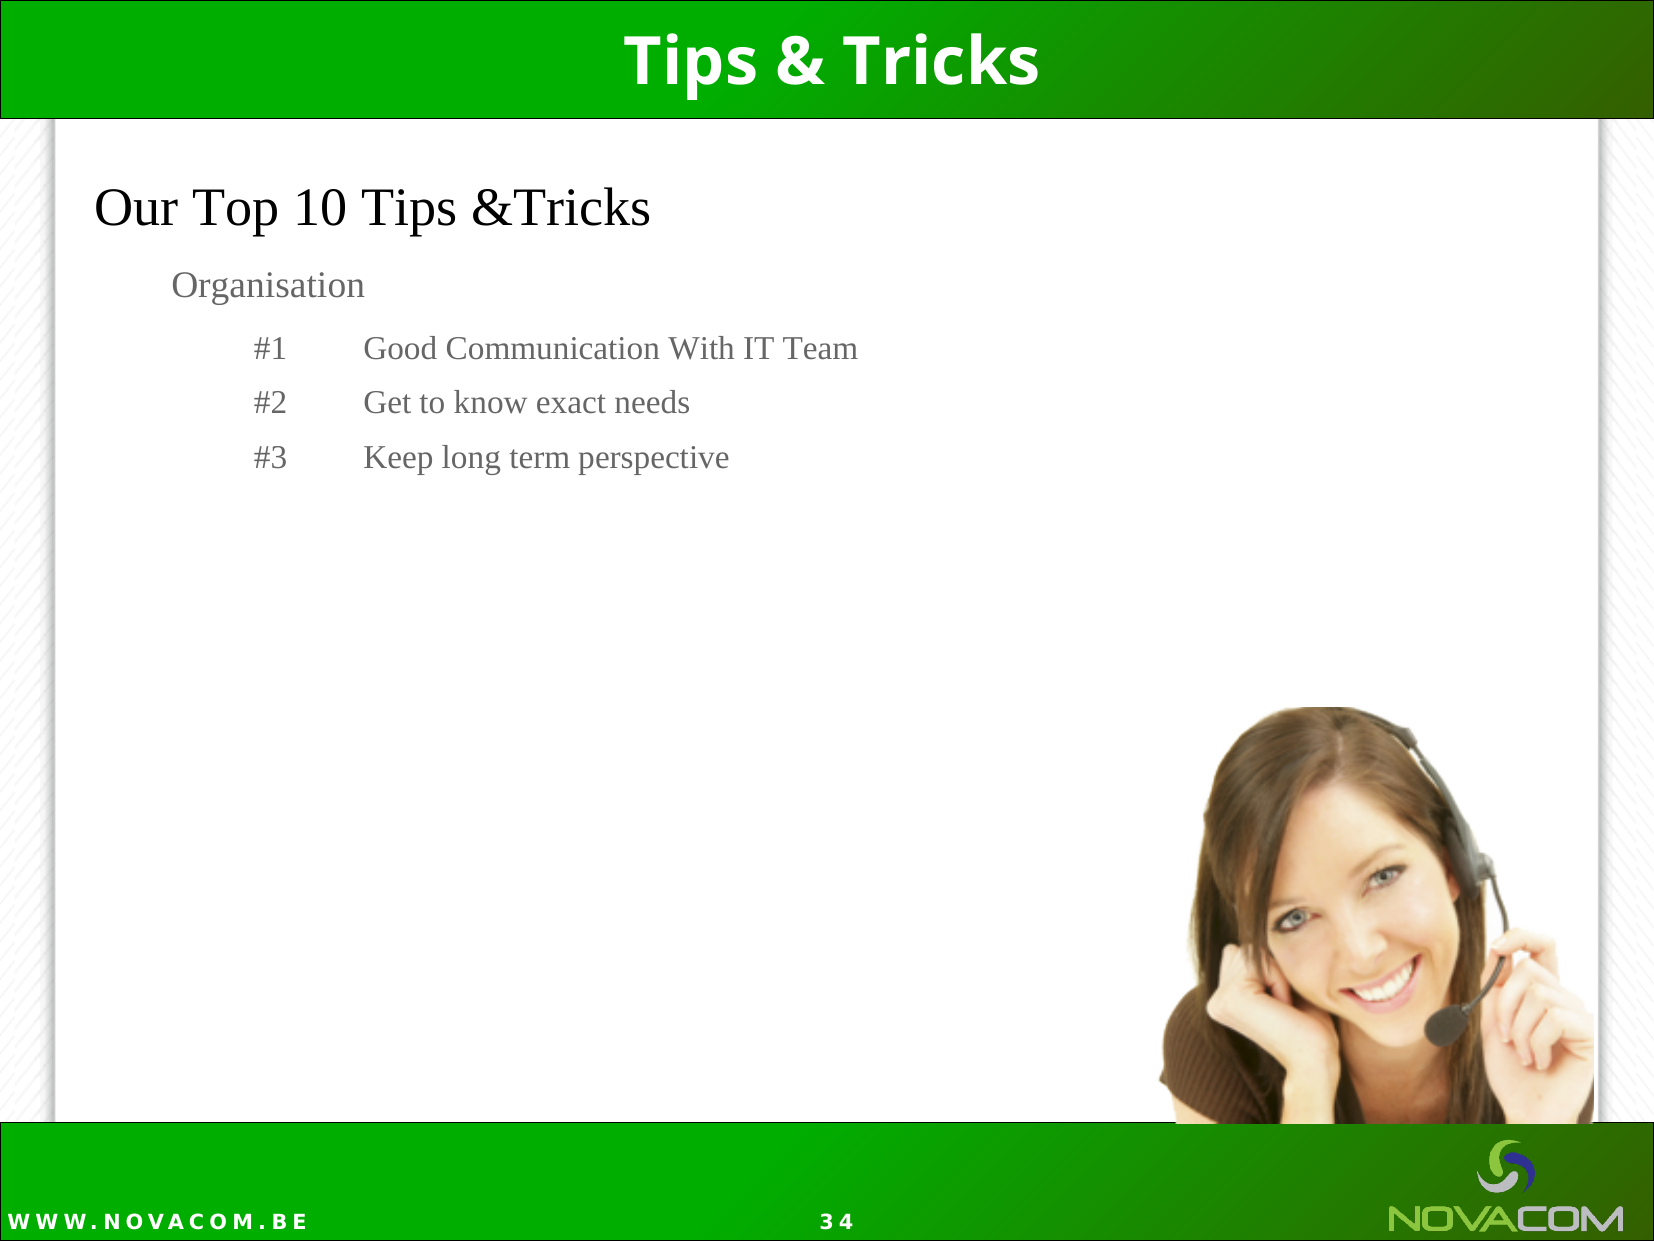

# Tips & Tricks
Our Top 10 Tips &Tricks
Organisation
#1 	Good Communication With IT Team
#2 	Get to know exact needs
#3 	Keep long term perspective